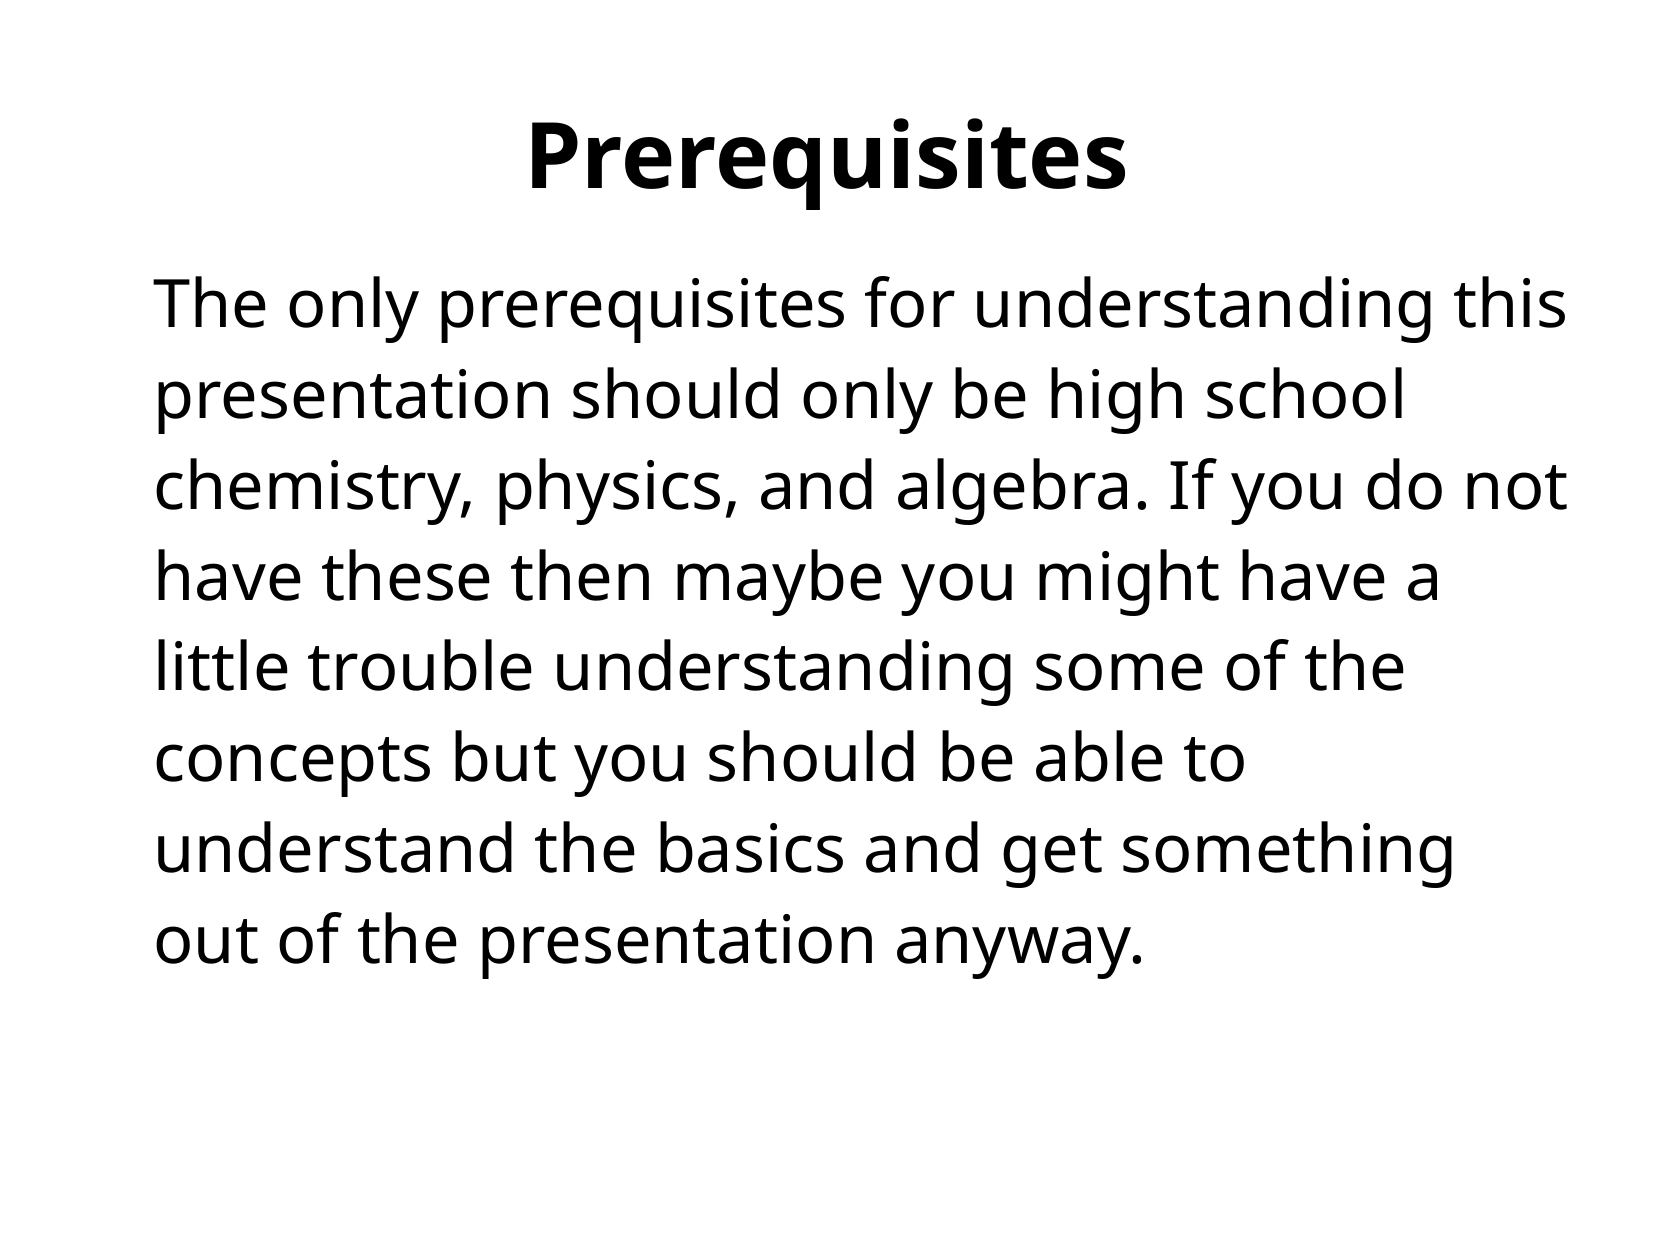

# Prerequisites
The only prerequisites for understanding this presentation should only be high school chemistry, physics, and algebra. If you do not have these then maybe you might have a little trouble understanding some of the concepts but you should be able to understand the basics and get something out of the presentation anyway.